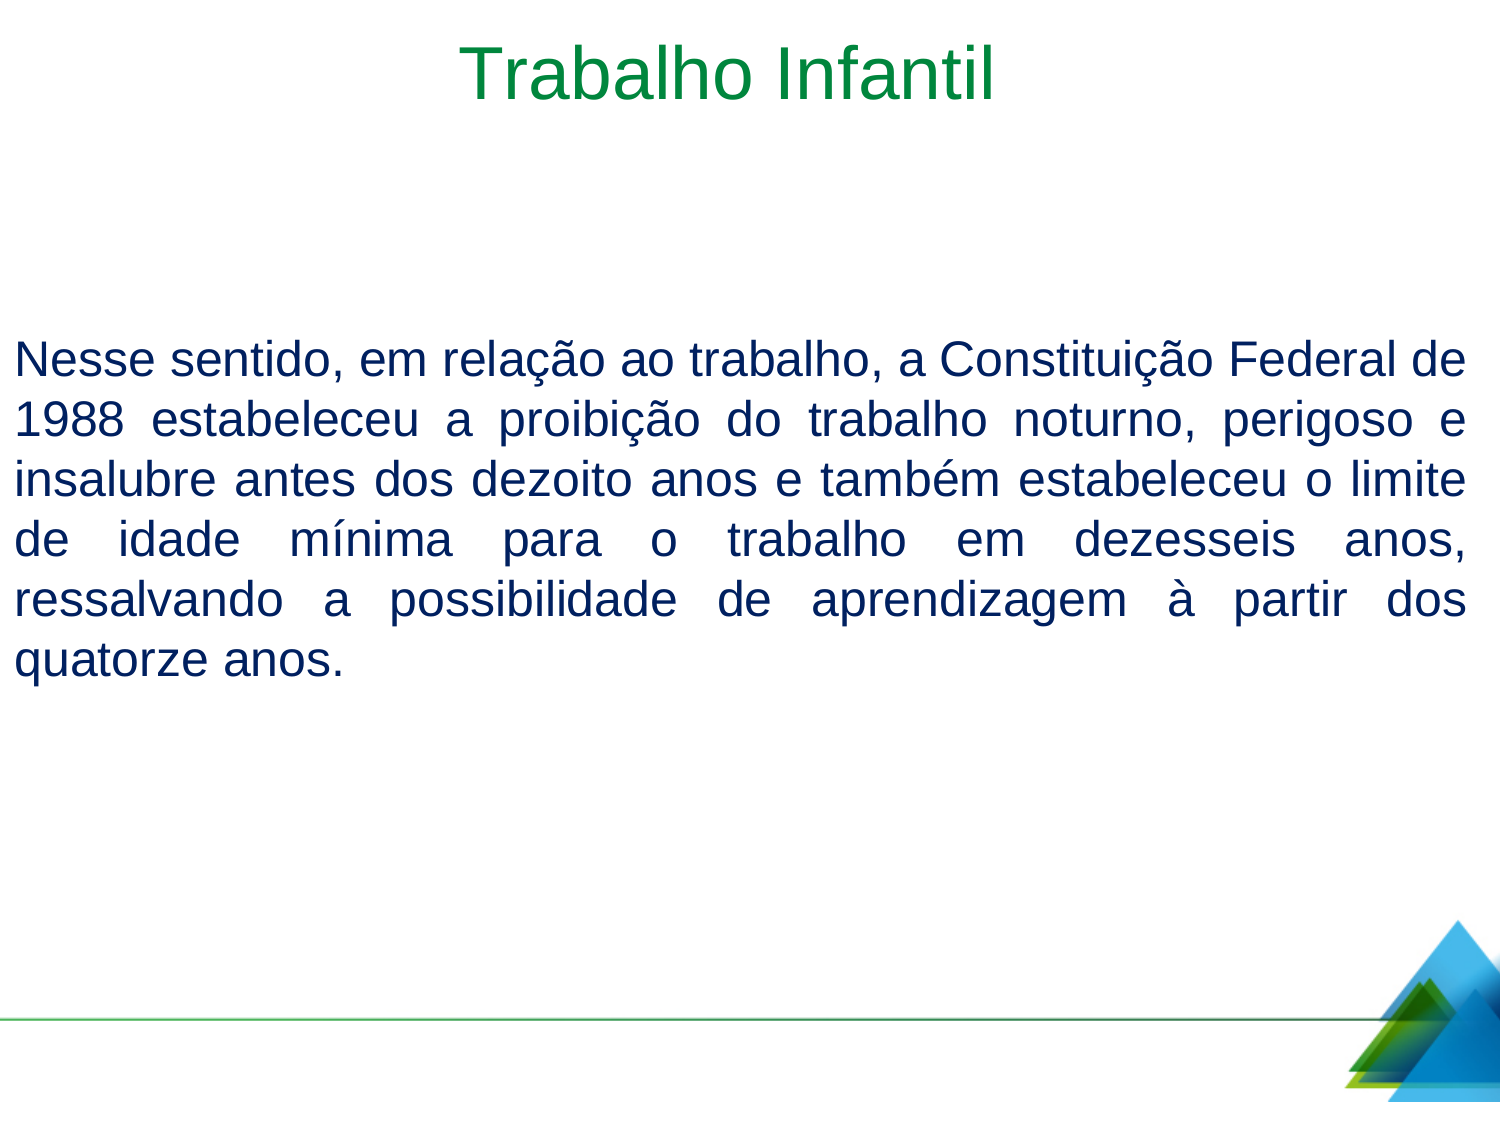

Trabalho Infantil
Nesse sentido, em relação ao trabalho, a Constituição Federal de 1988 estabeleceu a proibição do trabalho noturno, perigoso e insalubre antes dos dezoito anos e também estabeleceu o limite de idade mínima para o trabalho em dezesseis anos, ressalvando a possibilidade de aprendizagem à partir dos quatorze anos.
#